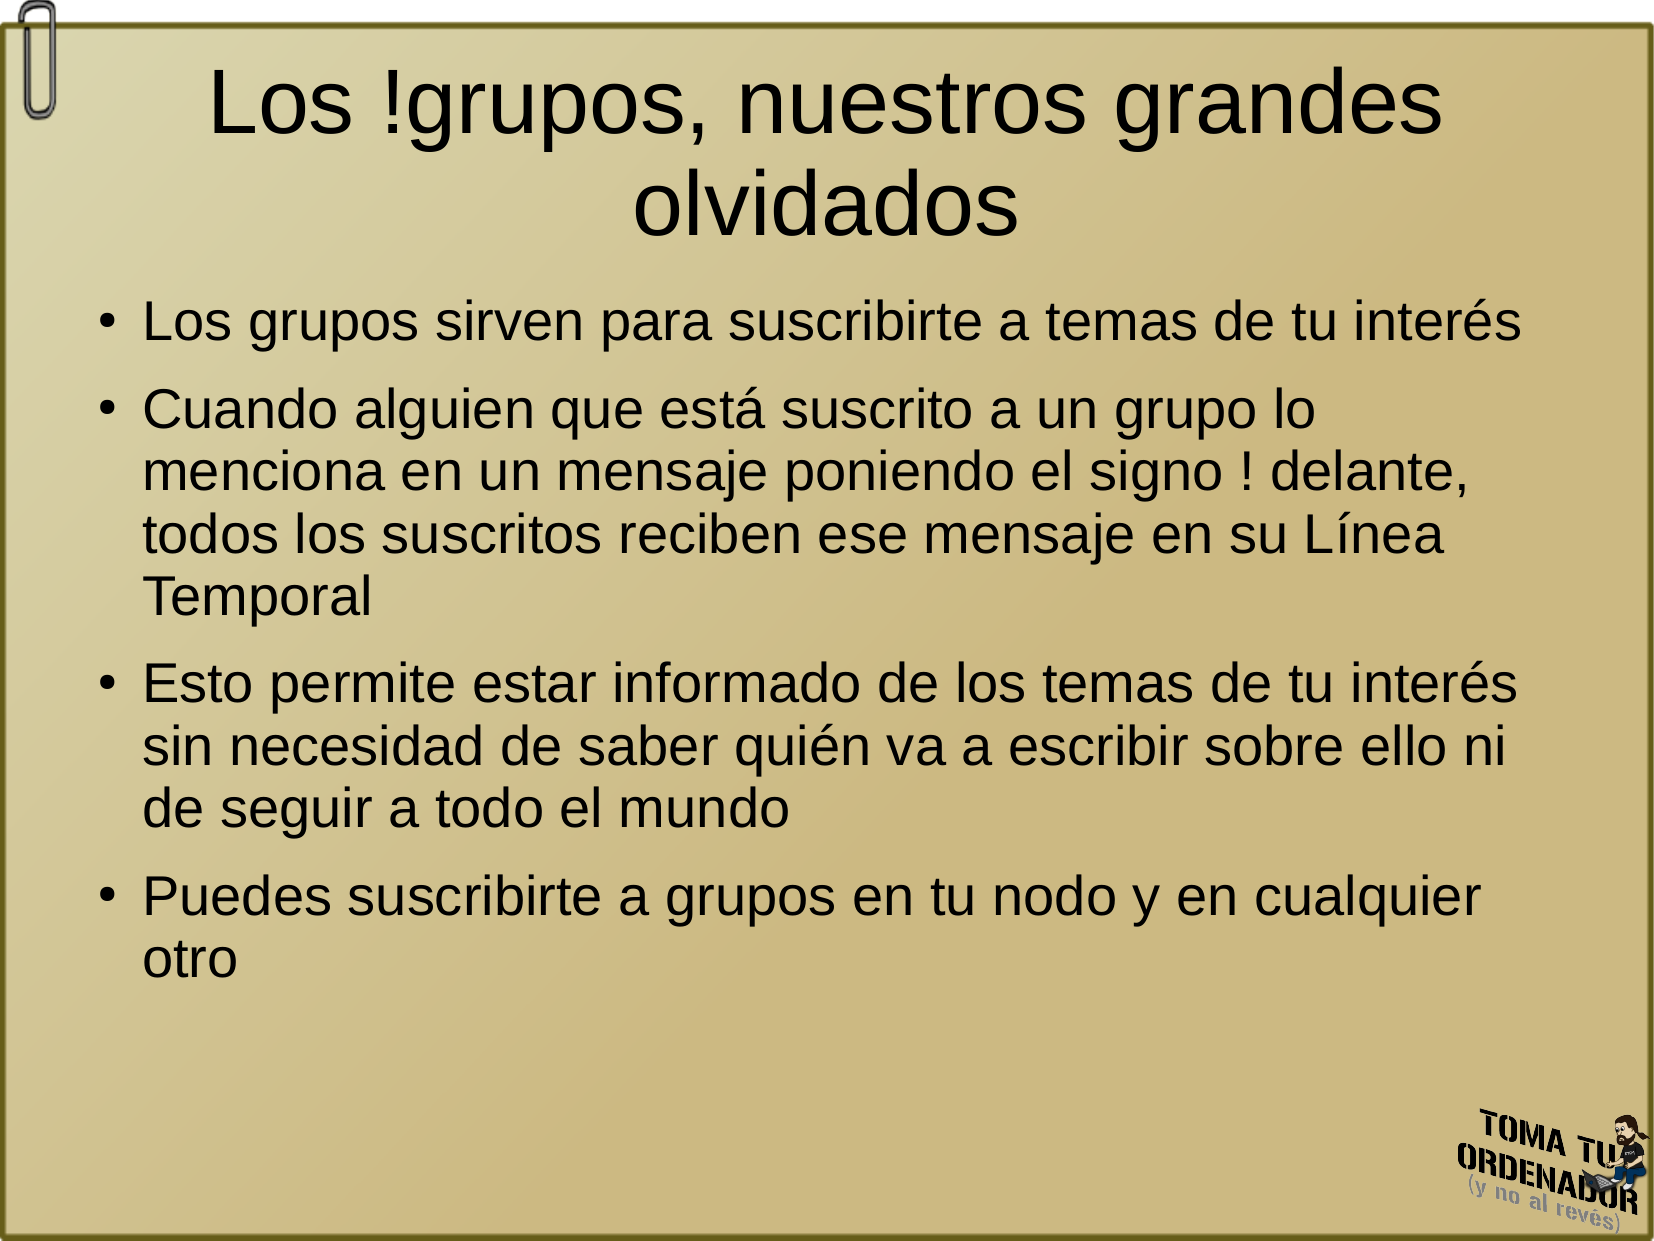

# Los !grupos, nuestros grandes olvidados
Los grupos sirven para suscribirte a temas de tu interés
Cuando alguien que está suscrito a un grupo lo menciona en un mensaje poniendo el signo ! delante, todos los suscritos reciben ese mensaje en su Línea Temporal
Esto permite estar informado de los temas de tu interés sin necesidad de saber quién va a escribir sobre ello ni de seguir a todo el mundo
Puedes suscribirte a grupos en tu nodo y en cualquier otro